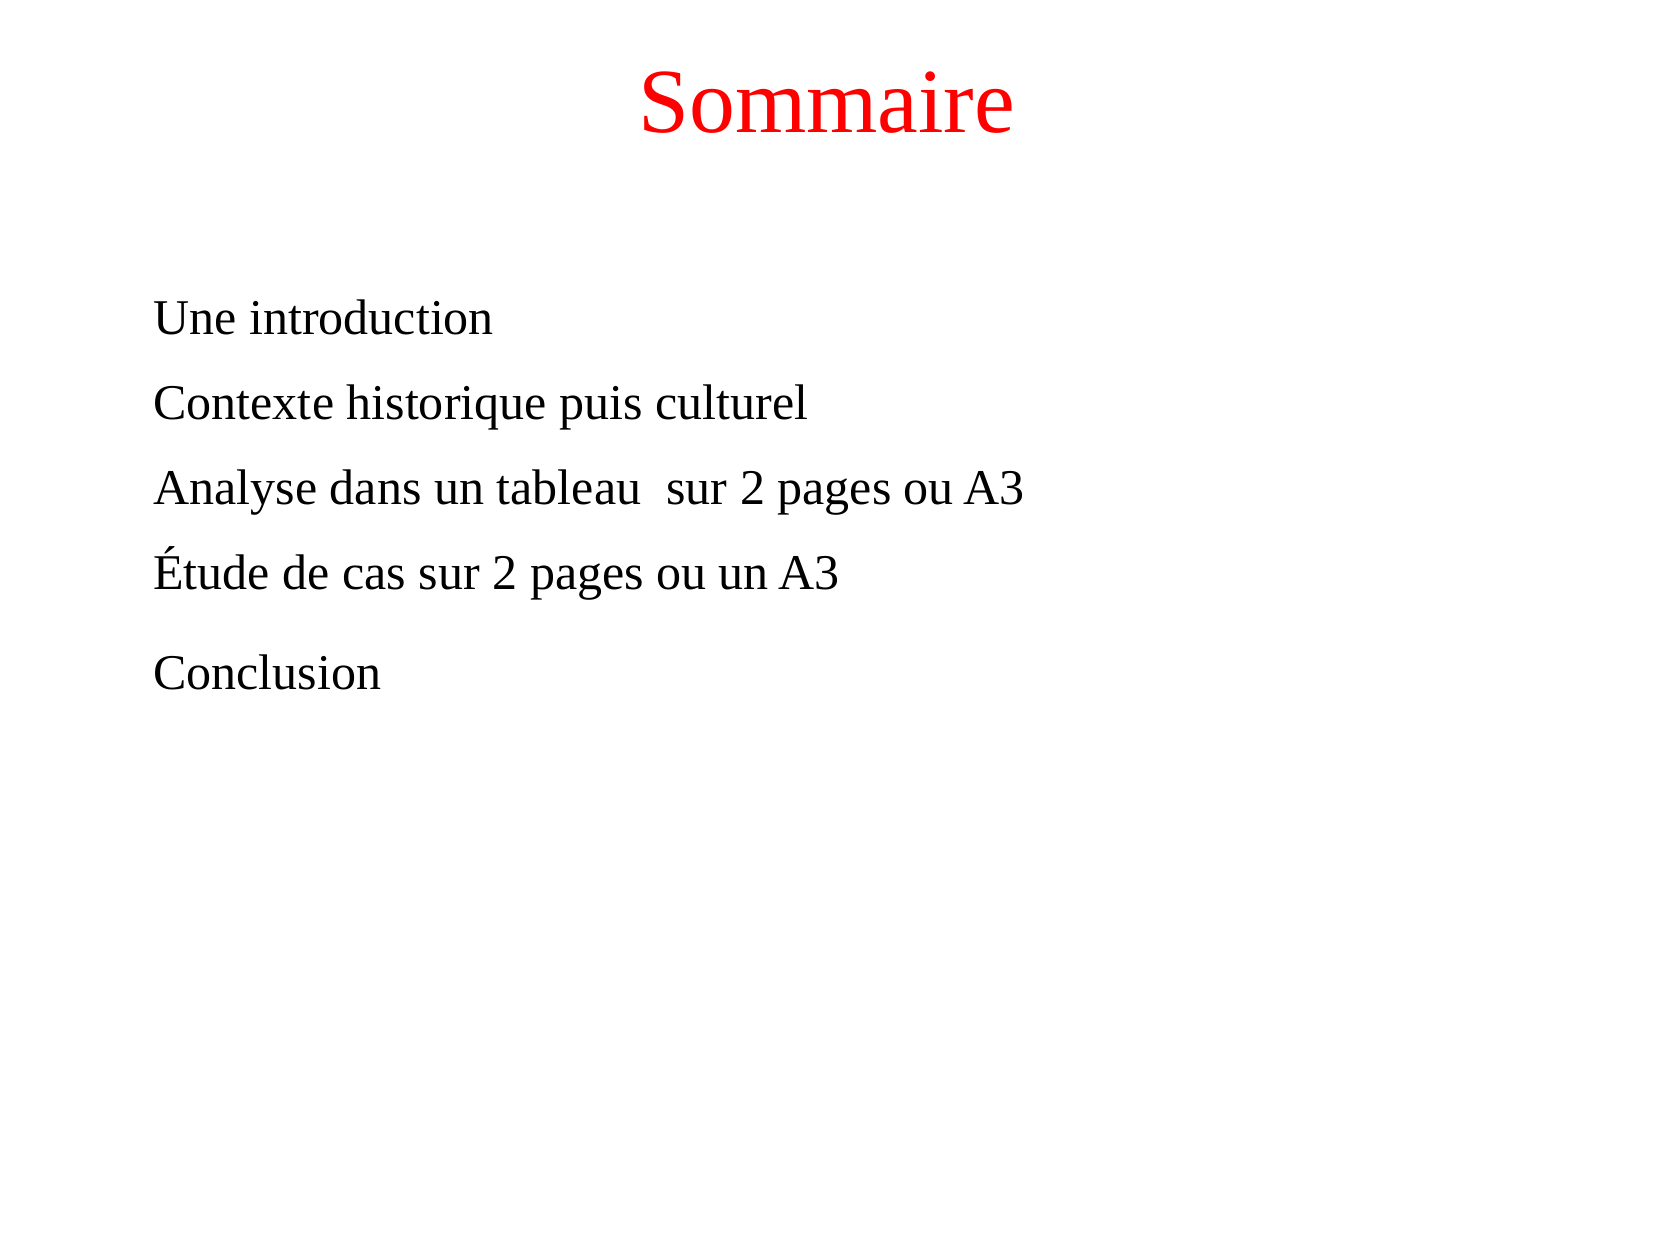

# Sommaire
Une introduction
Contexte historique puis culturel
Analyse dans un tableau sur 2 pages ou A3
Étude de cas sur 2 pages ou un A3
Conclusion